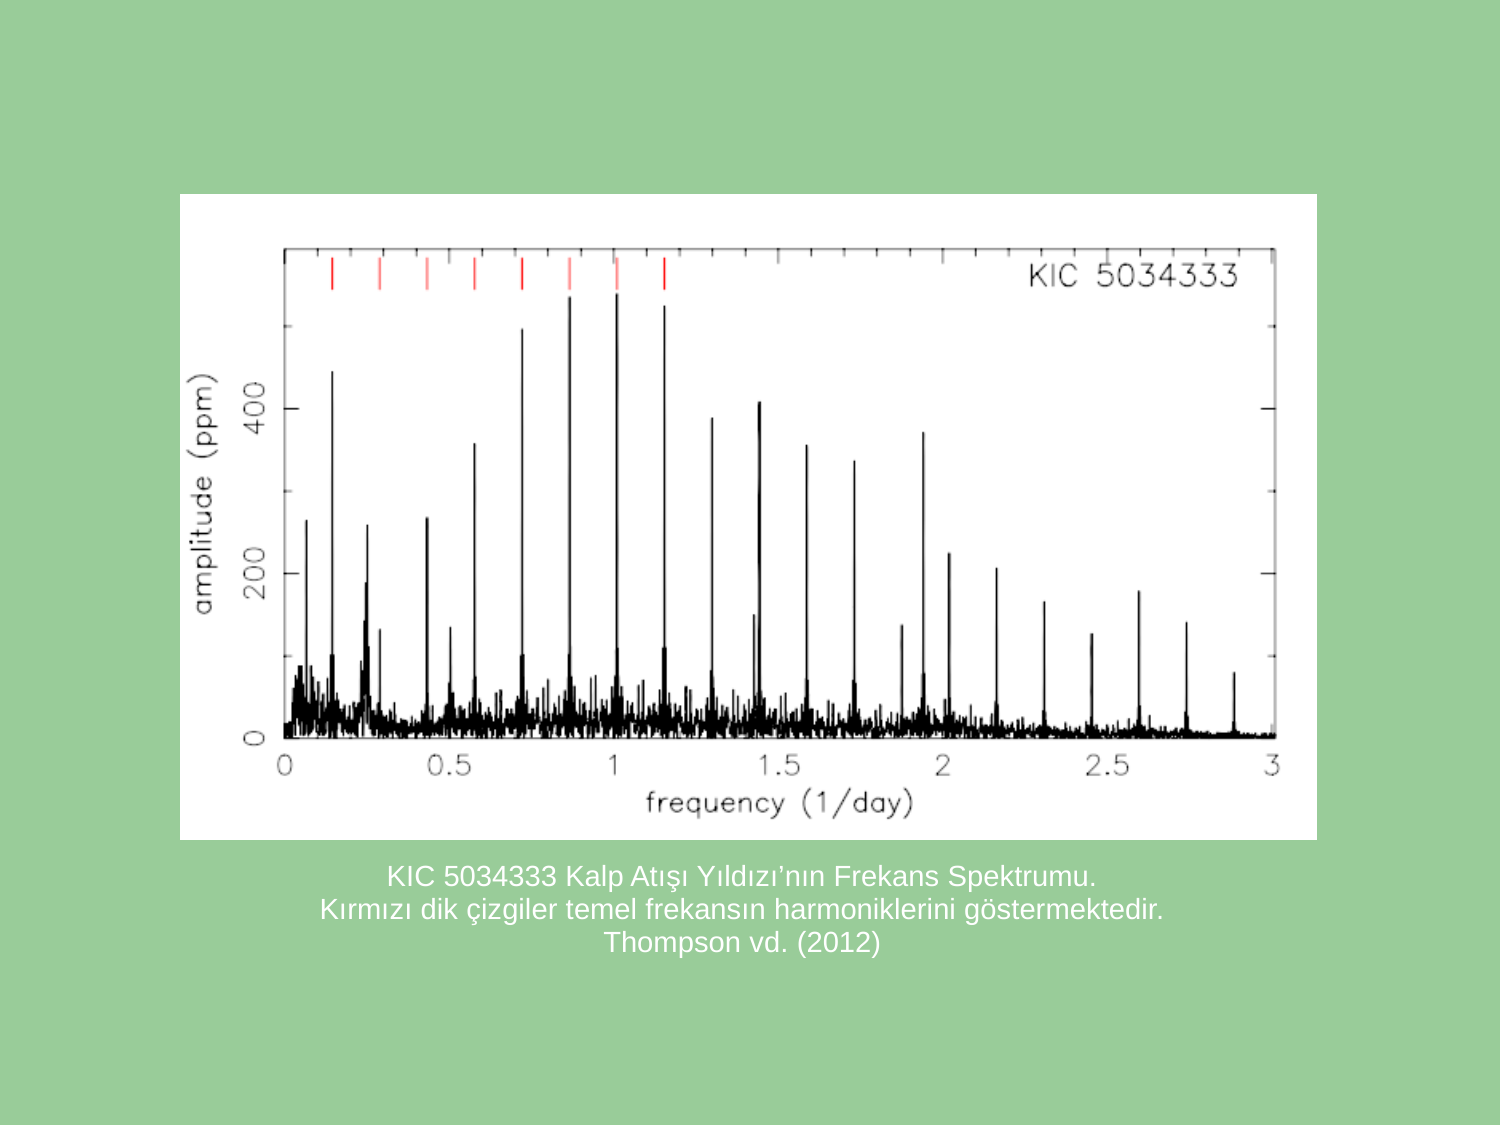

KIC 5034333 Kalp Atışı Yıldızı’nın Frekans Spektrumu.
Kırmızı dik çizgiler temel frekansın harmoniklerini göstermektedir.
Thompson vd. (2012)